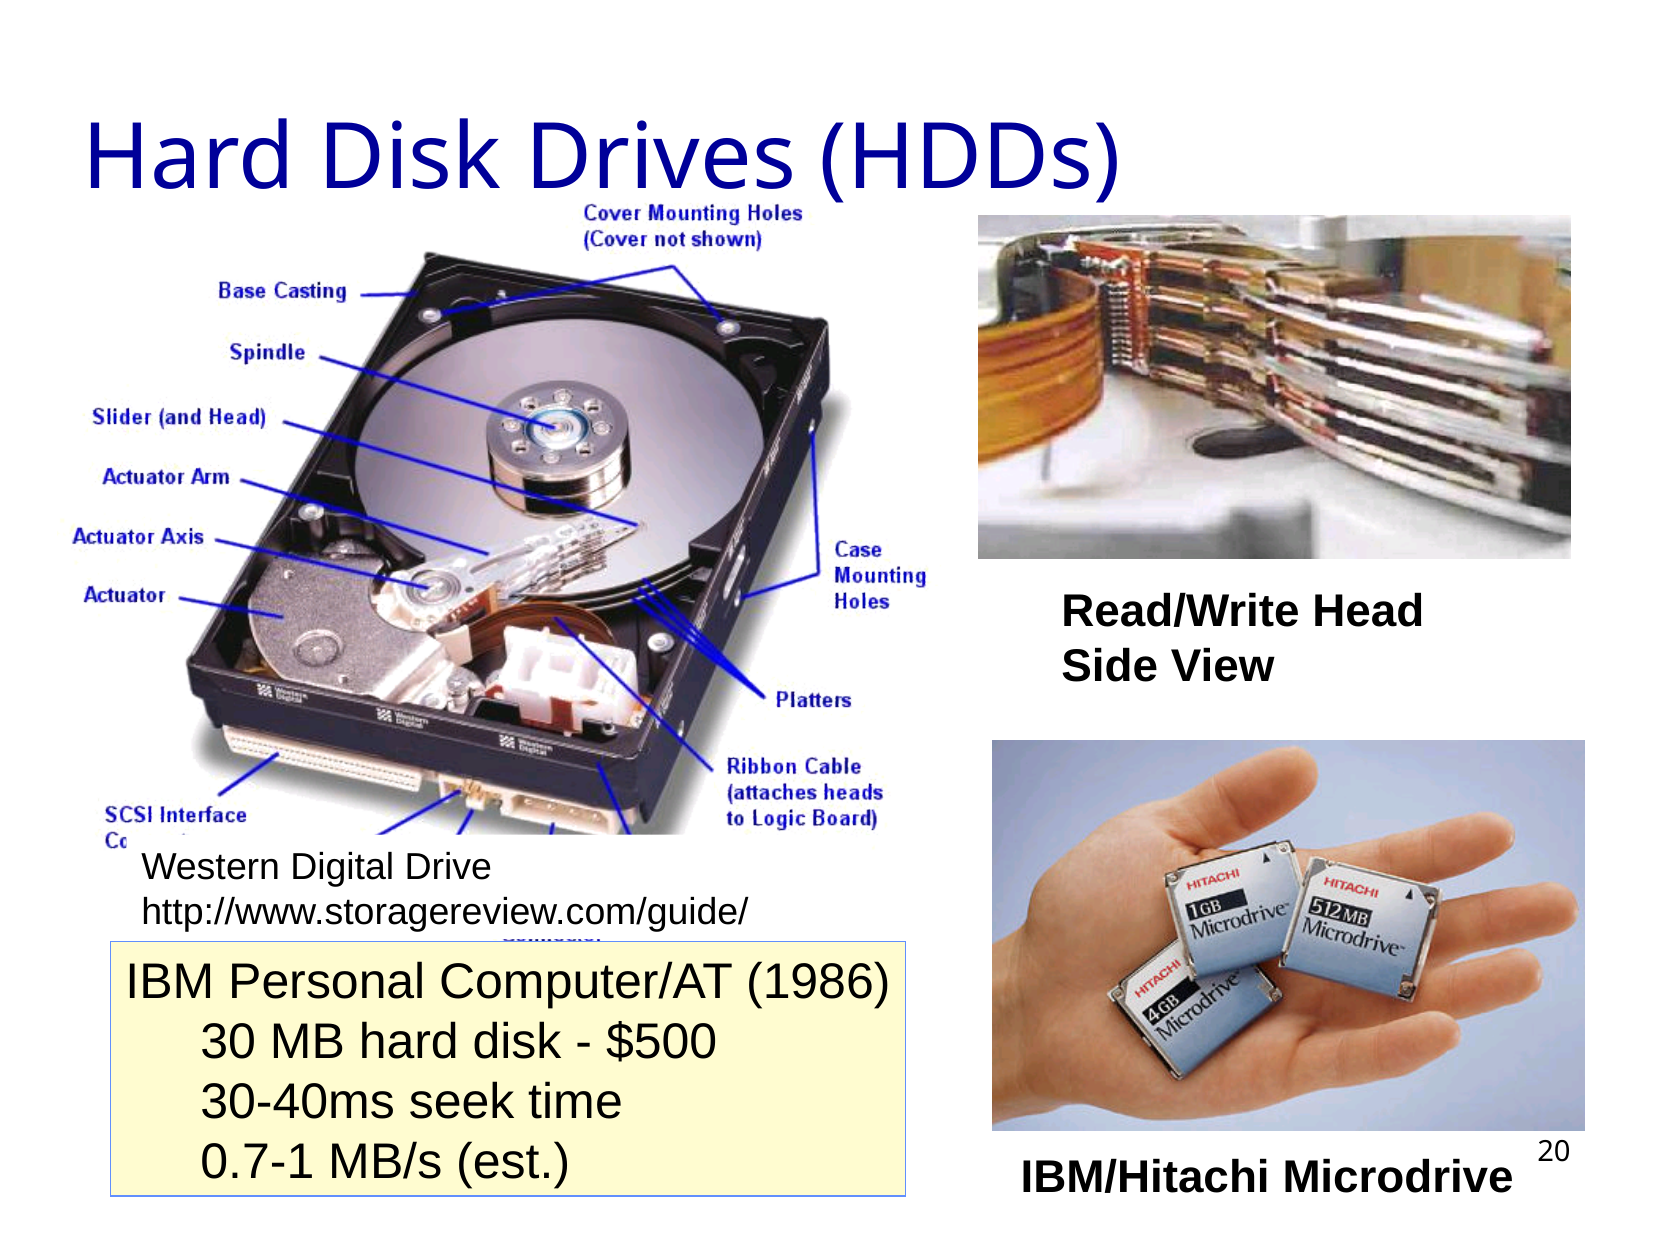

# Hard Disk Drives (HDDs)
Western Digital Drive
http://www.storagereview.com/guide/
Read/Write Head
Side View
IBM/Hitachi Microdrive
IBM Personal Computer/AT (1986)
30 MB hard disk - $500
30-40ms seek time
0.7-1 MB/s (est.)
20